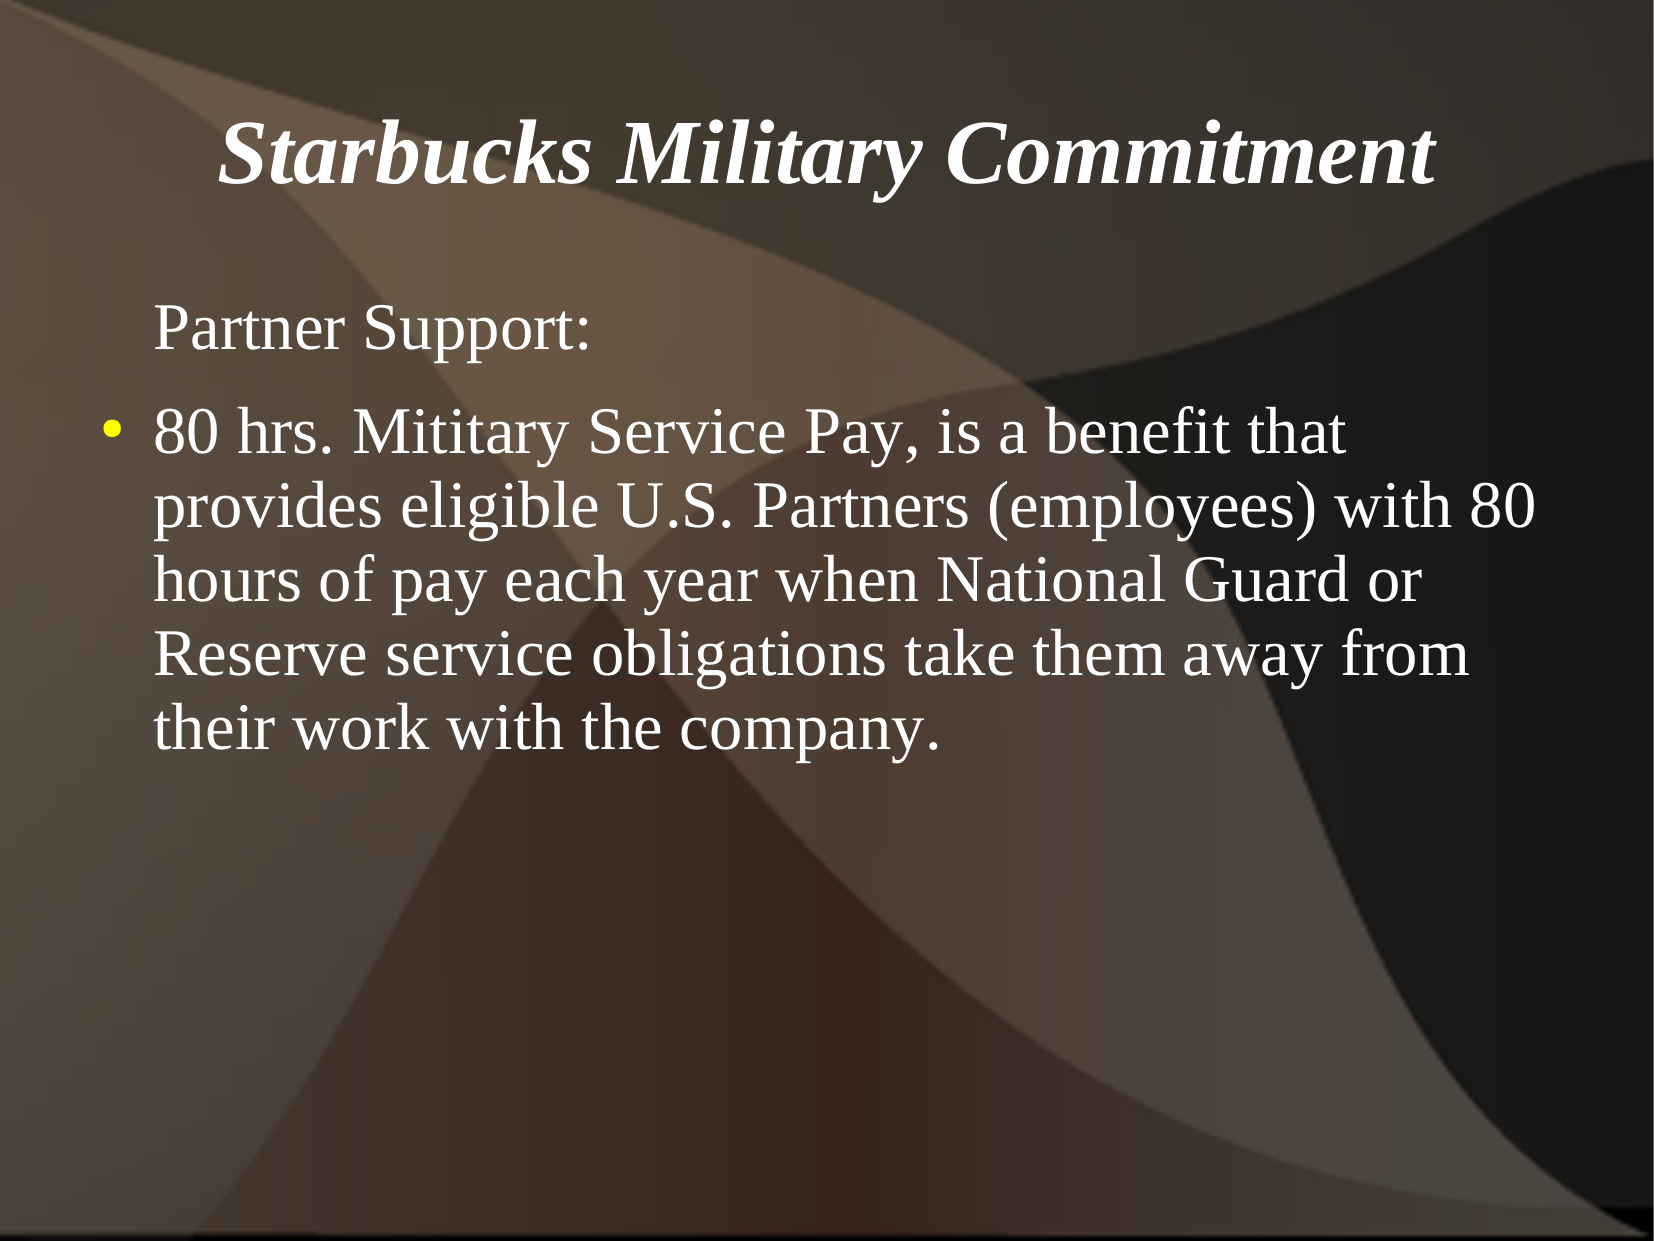

# Starbucks Military Commitment
Partner Support:
80 hrs. Mititary Service Pay, is a benefit that provides eligible U.S. Partners (employees) with 80 hours of pay each year when National Guard or Reserve service obligations take them away from their work with the company.